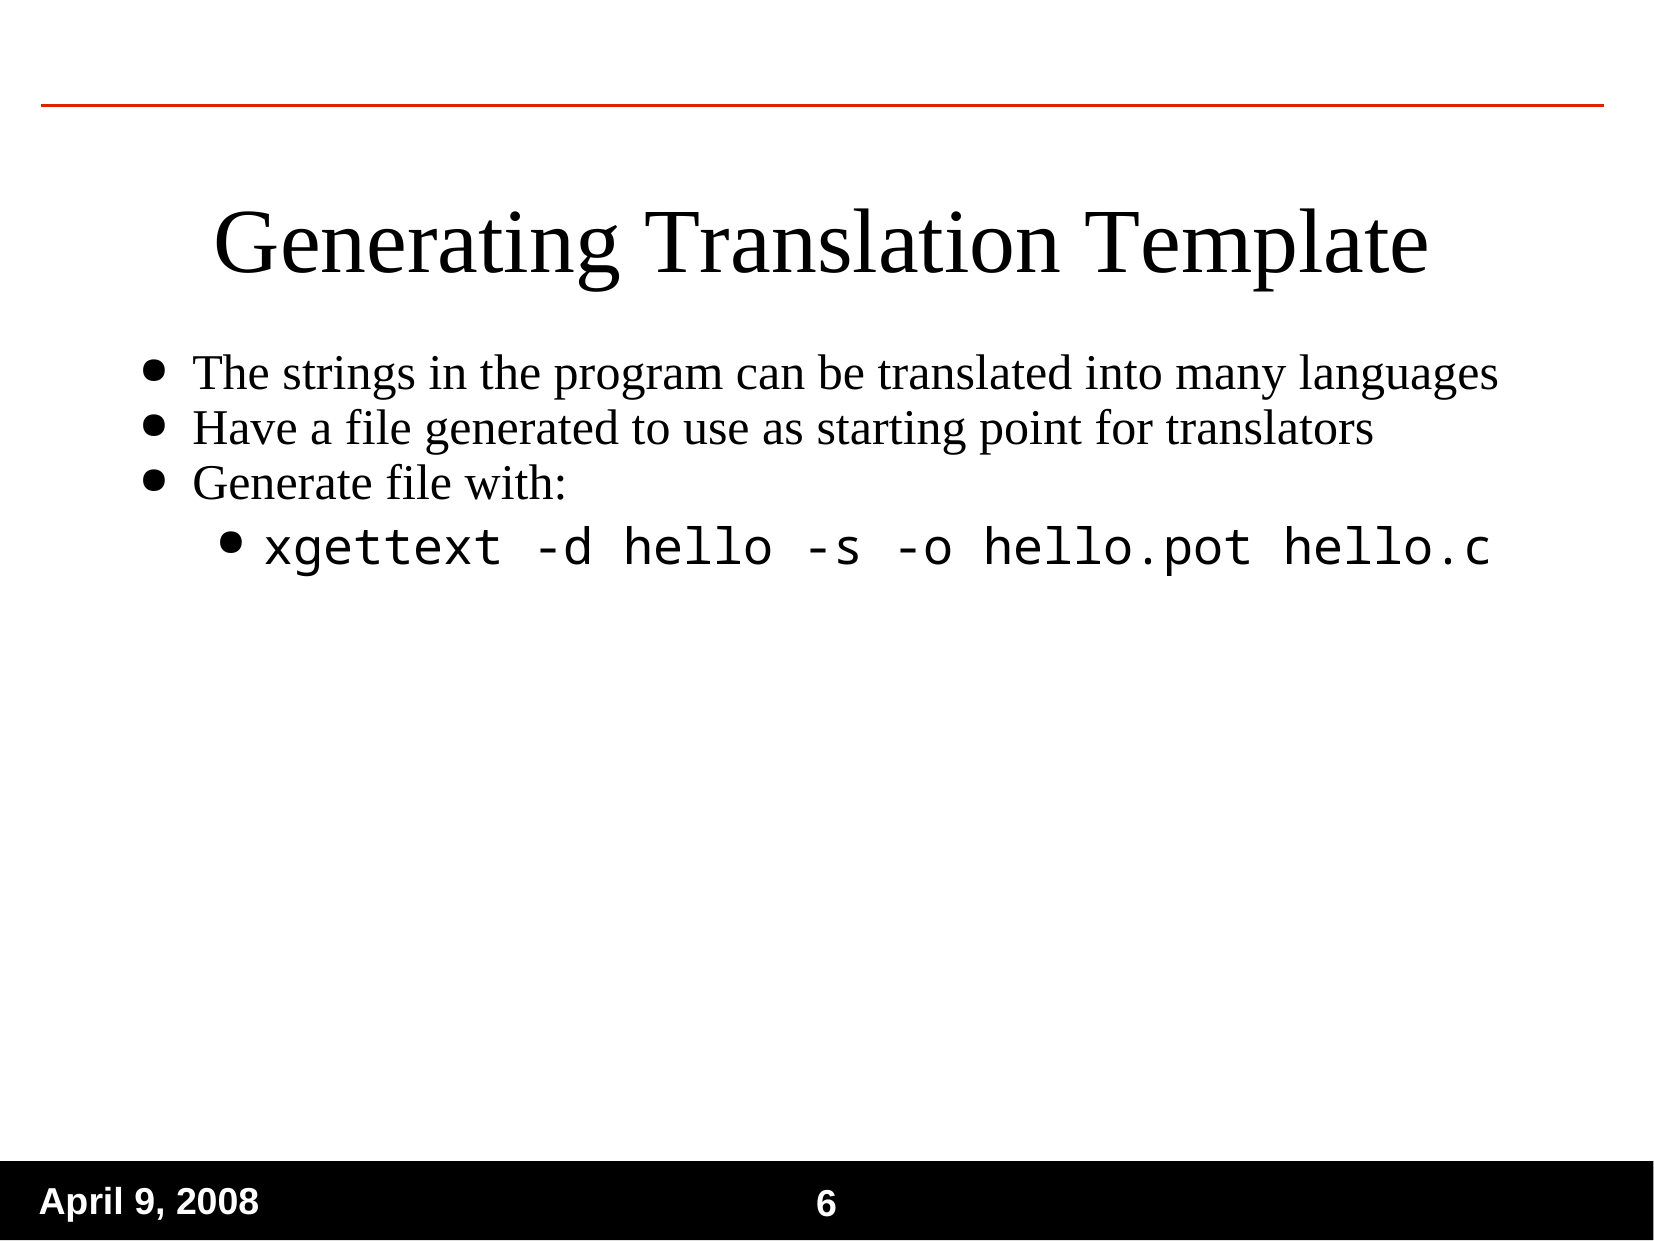

# Generating Translation Template
The strings in the program can be translated into many languages
Have a file generated to use as starting point for translators
Generate file with:
xgettext -d hello -s -o hello.pot hello.c